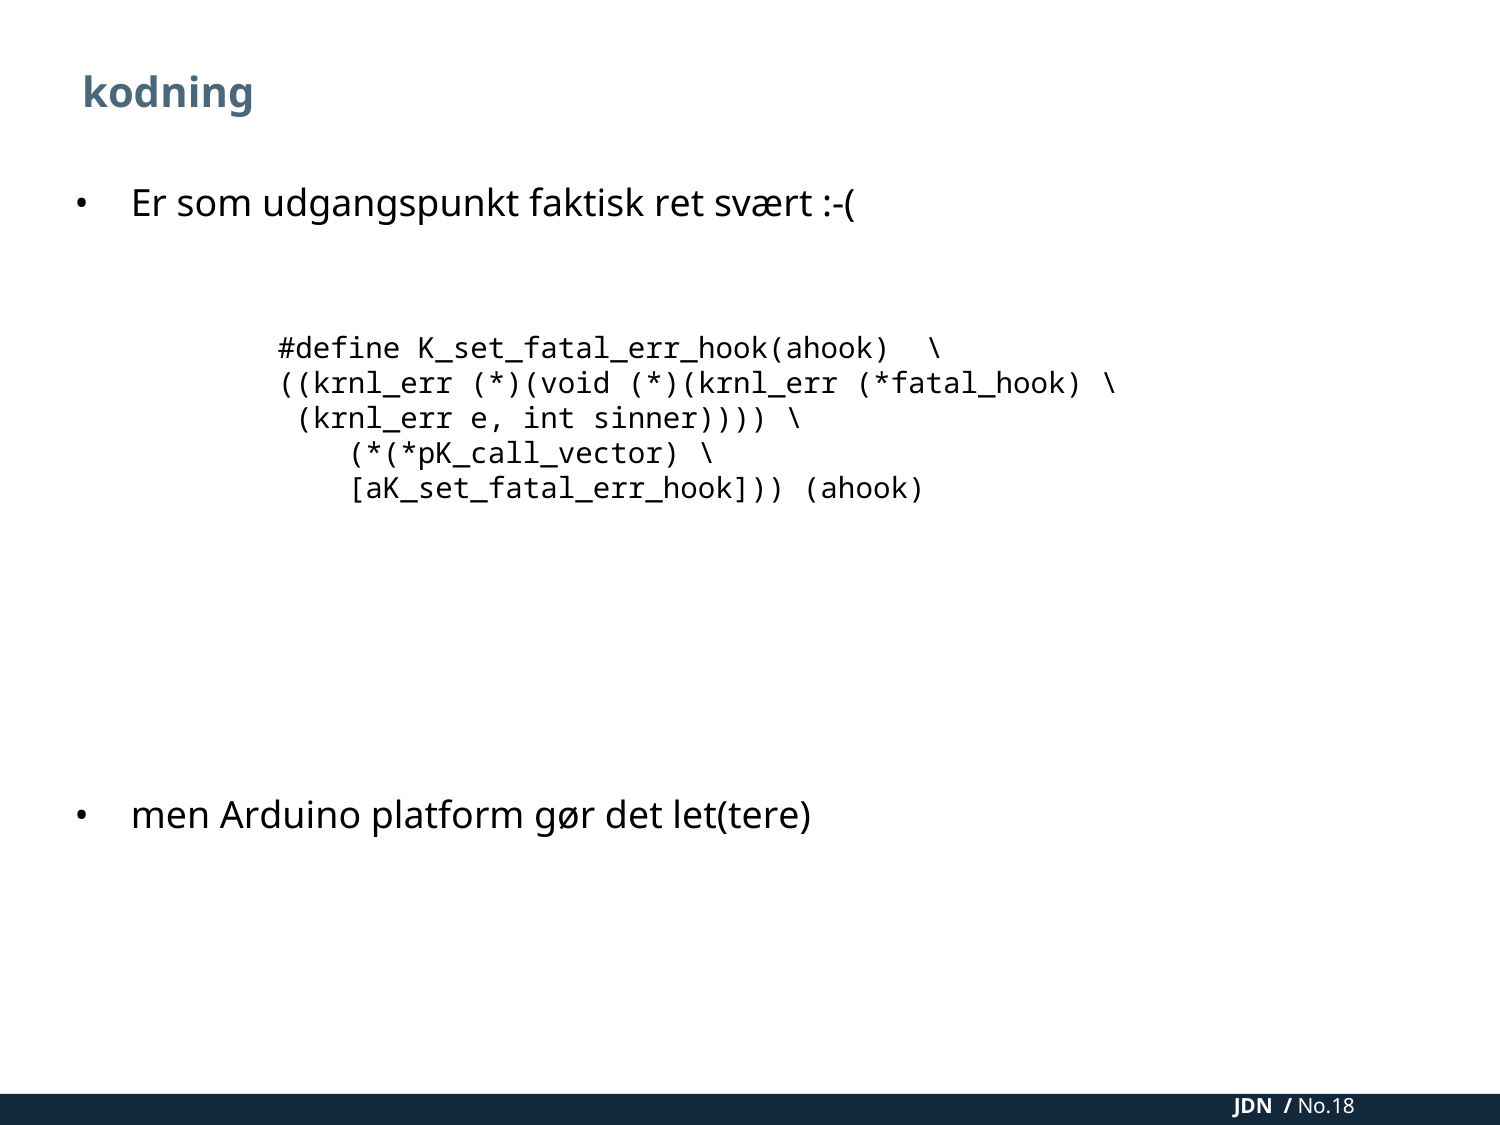

# kodning
Er som udgangspunkt faktisk ret svært :-(
men Arduino platform gør det let(tere)
#define K_set_fatal_err_hook(ahook) \
((krnl_err (*)(void (*)(krnl_err (*fatal_hook) \
 (krnl_err e, int sinner)))) \
 (*(*pK_call_vector) \
 [aK_set_fatal_err_hook])) (ahook)